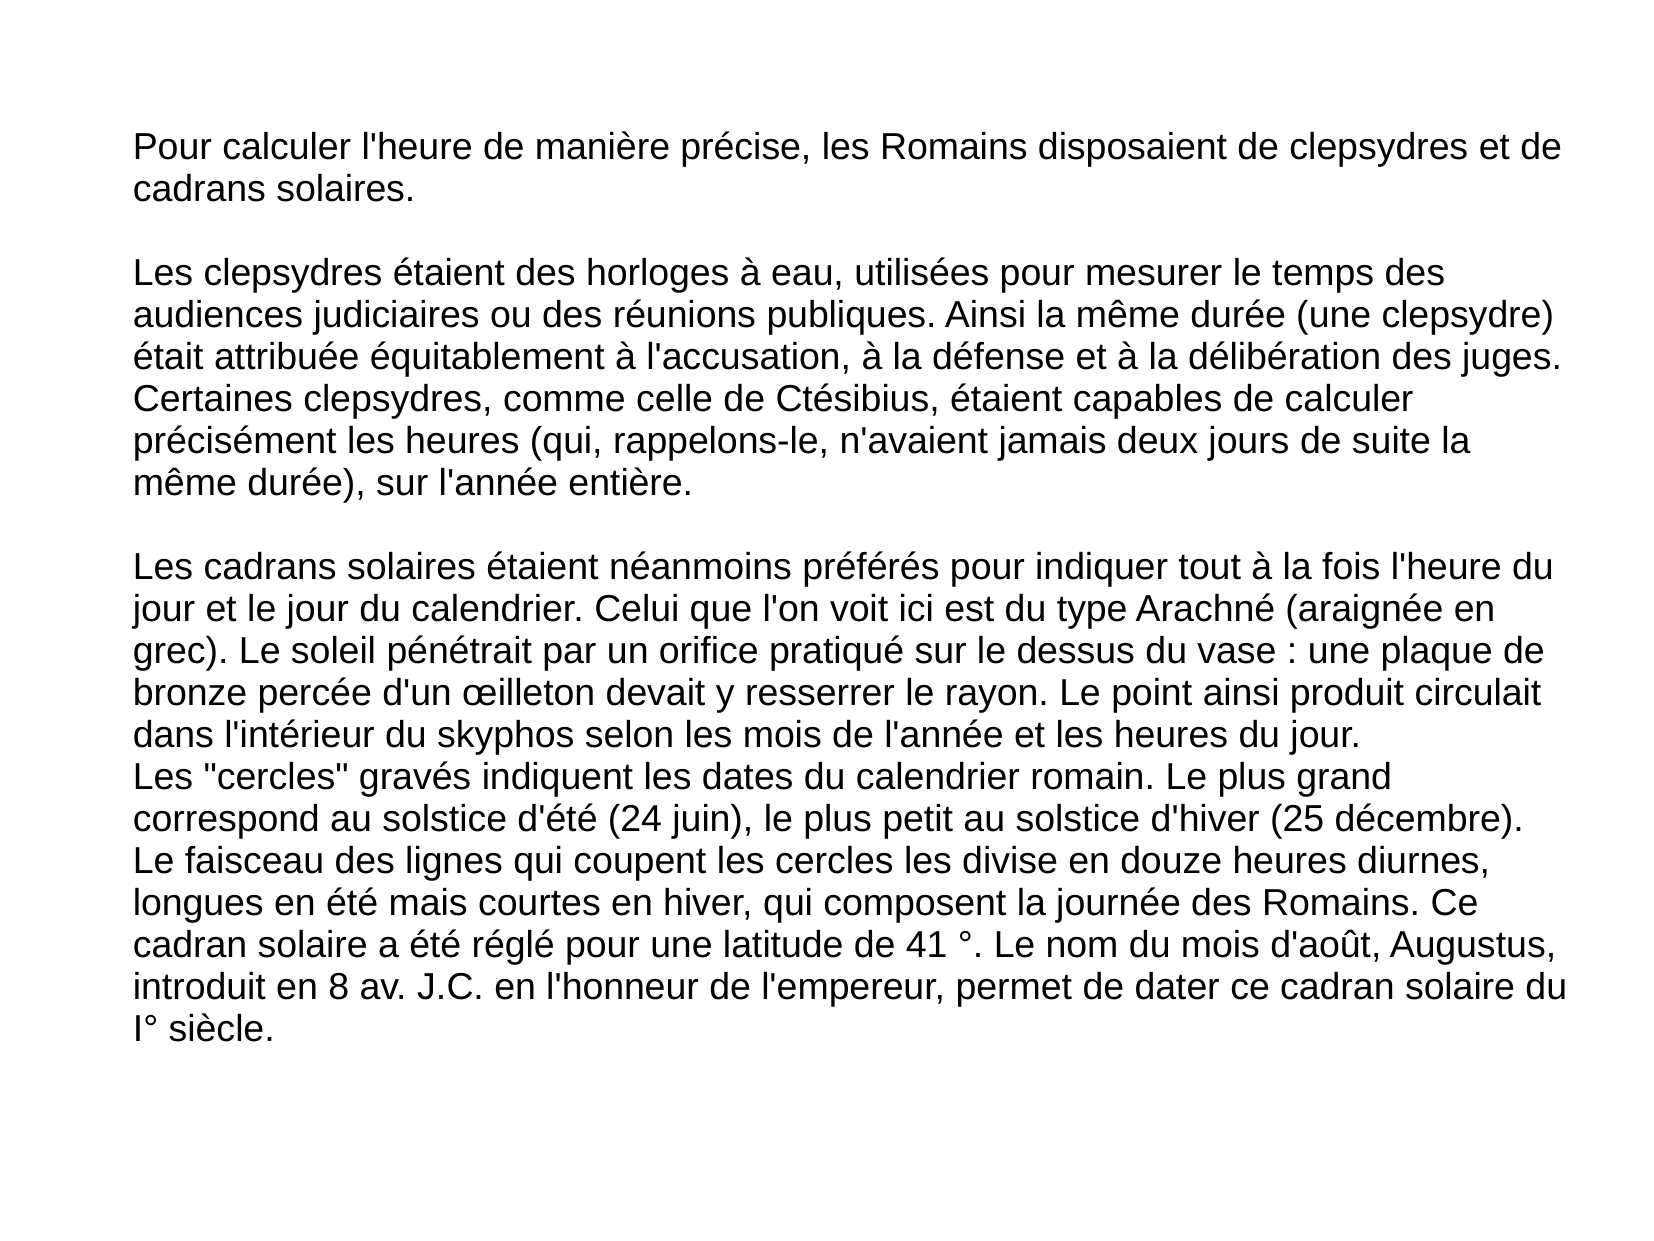

Pour calculer l'heure de manière précise, les Romains disposaient de clepsydres et de cadrans solaires.
Les clepsydres étaient des horloges à eau, utilisées pour mesurer le temps des audiences judiciaires ou des réunions publiques. Ainsi la même durée (une clepsydre) était attribuée équitablement à l'accusation, à la défense et à la délibération des juges. Certaines clepsydres, comme celle de Ctésibius, étaient capables de calculer précisément les heures (qui, rappelons-le, n'avaient jamais deux jours de suite la même durée), sur l'année entière.
Les cadrans solaires étaient néanmoins préférés pour indiquer tout à la fois l'heure du jour et le jour du calendrier. Celui que l'on voit ici est du type Arachné (araignée en grec). Le soleil pénétrait par un orifice pratiqué sur le dessus du vase : une plaque de bronze percée d'un œilleton devait y resserrer le rayon. Le point ainsi produit circulait dans l'intérieur du skyphos selon les mois de l'année et les heures du jour.
Les "cercles" gravés indiquent les dates du calendrier romain. Le plus grand correspond au solstice d'été (24 juin), le plus petit au solstice d'hiver (25 décembre).
Le faisceau des lignes qui coupent les cercles les divise en douze heures diurnes, longues en été mais courtes en hiver, qui composent la journée des Romains. Ce cadran solaire a été réglé pour une latitude de 41 °. Le nom du mois d'août, Augustus, introduit en 8 av. J.C. en l'honneur de l'empereur, permet de dater ce cadran solaire du I° siècle.